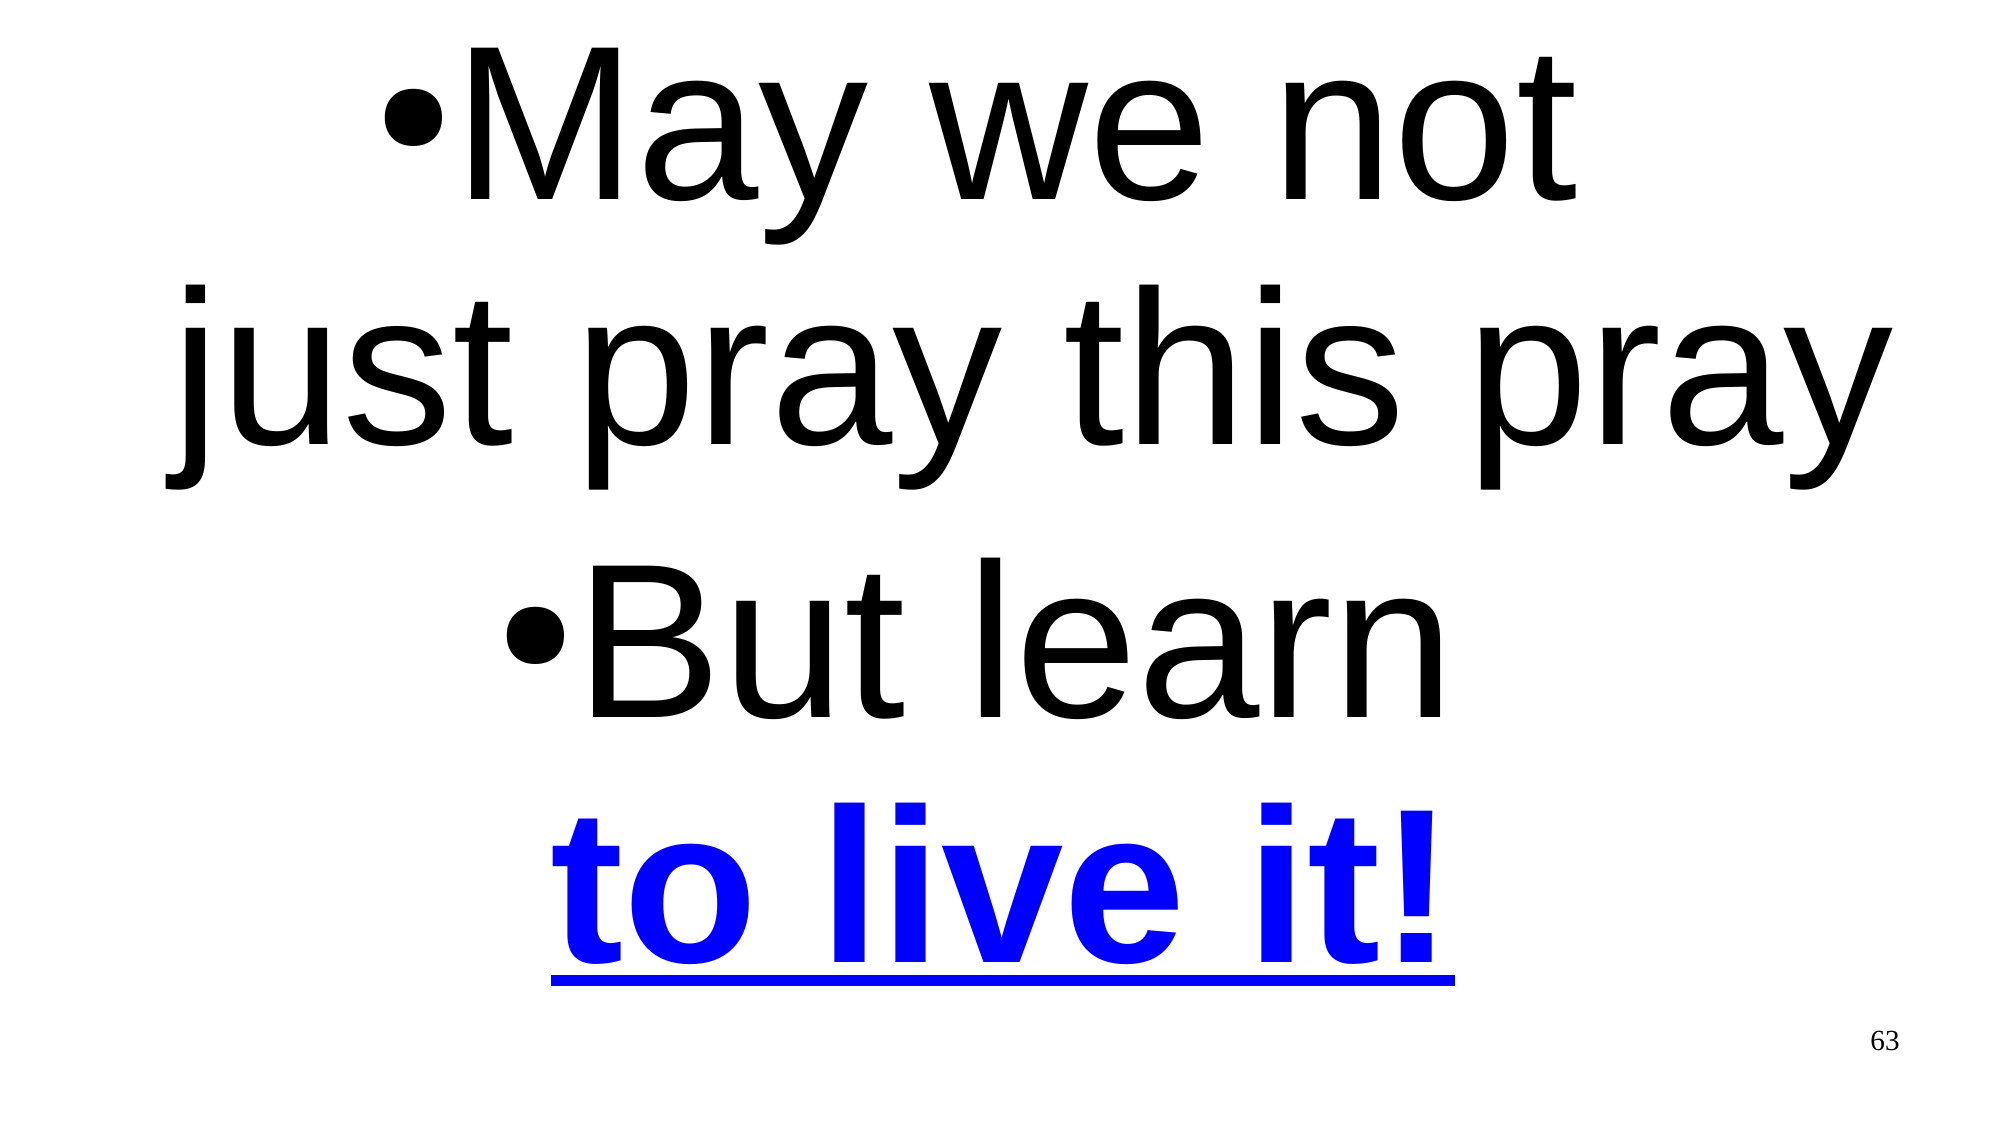

# May we not just pray this pray
But learn
to live it!
63